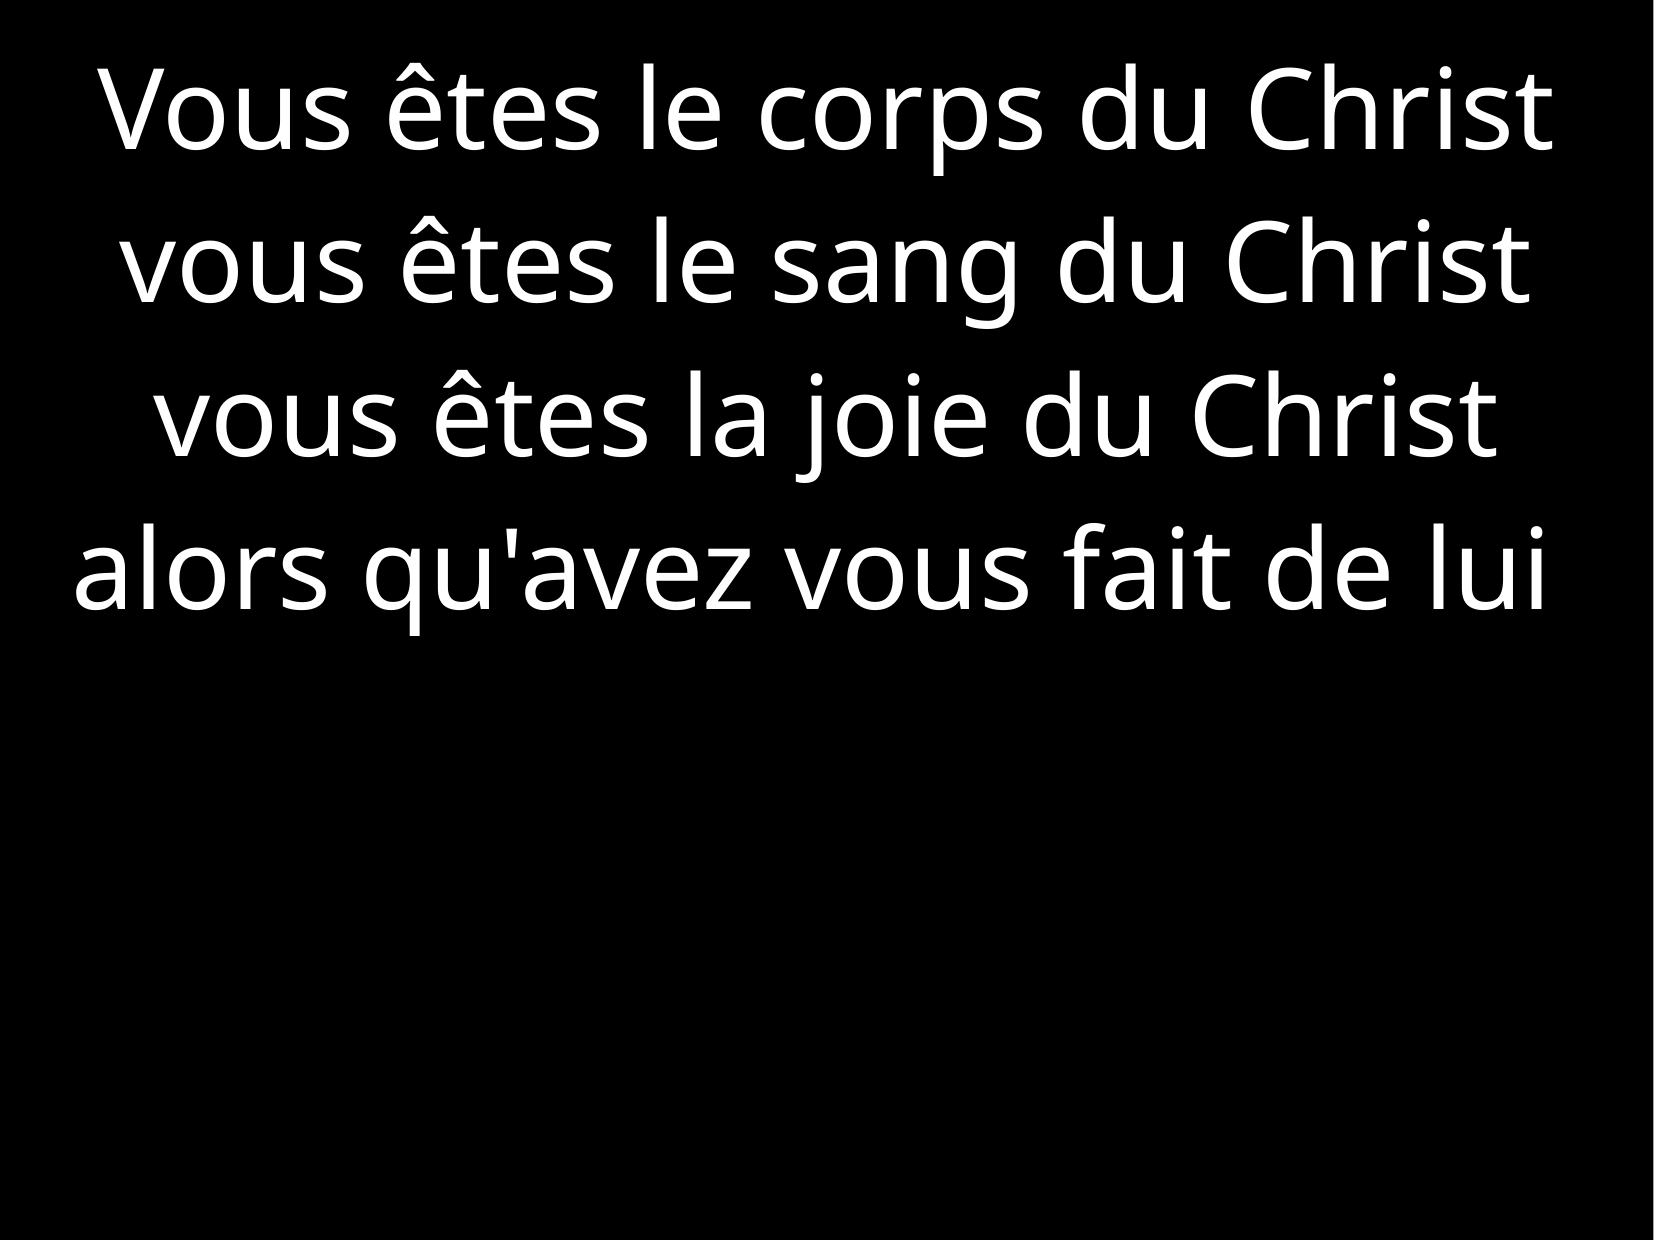

# Vous êtes le corps du Christ
vous êtes le sang du Christ
vous êtes la joie du Christ
alors qu'avez vous fait de lui